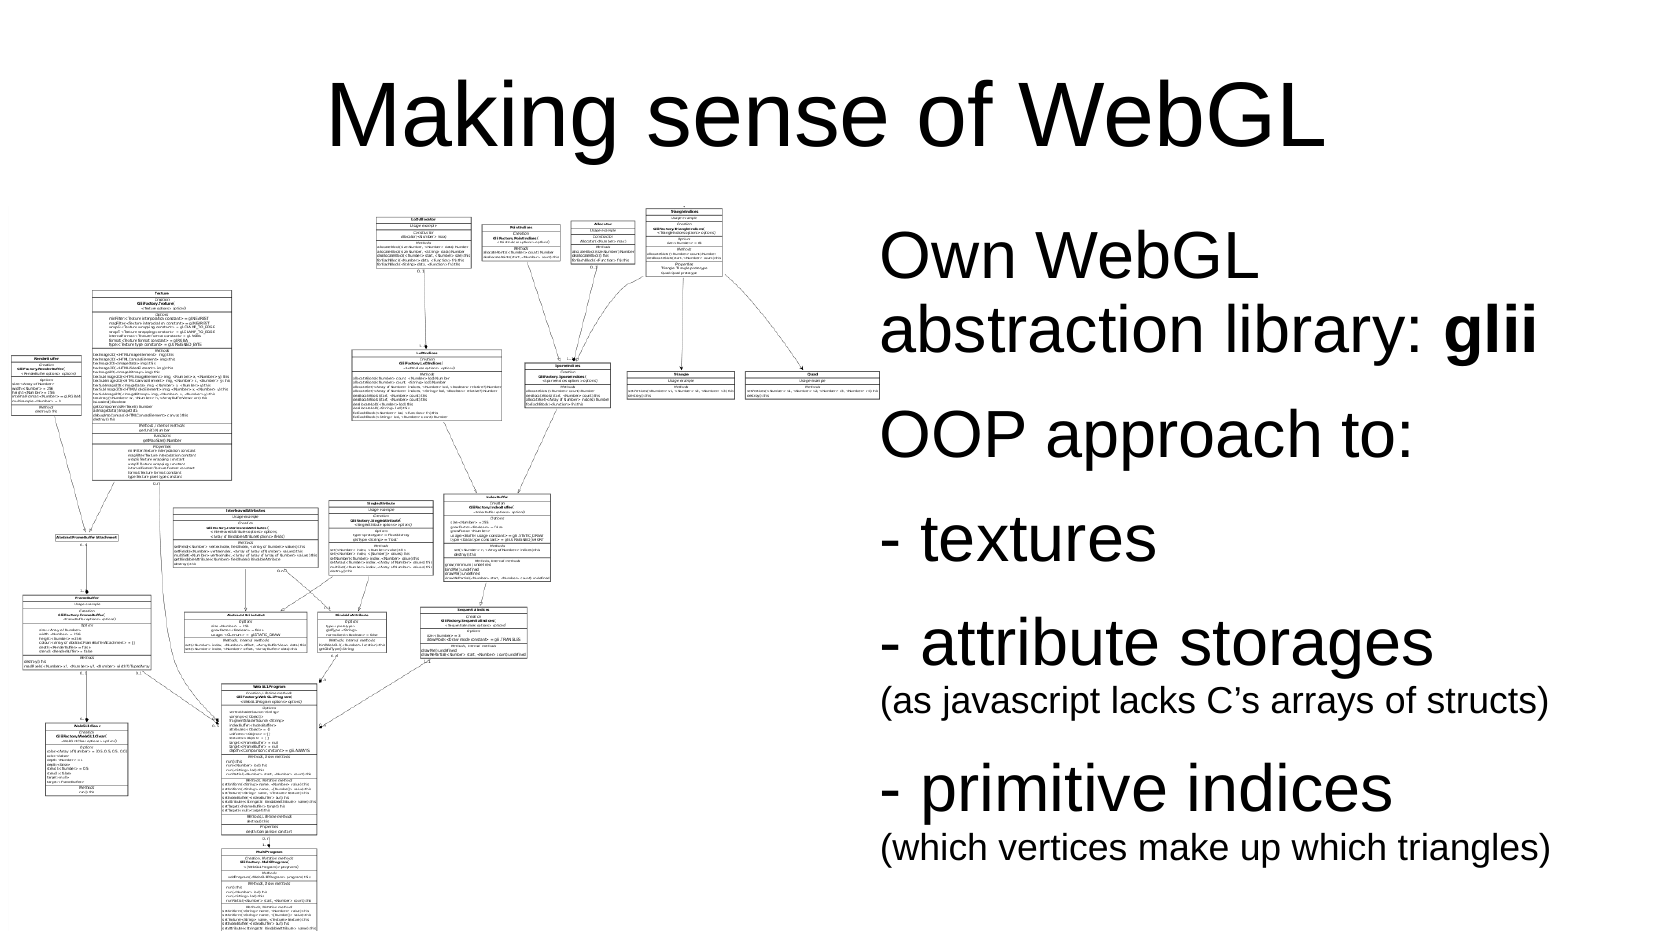

# Making sense of WebGL
Own WebGL abstraction library: glii
OOP approach to:
- textures
- attribute storages
(as javascript lacks C’s arrays of structs)
- primitive indices
(which vertices make up which triangles)